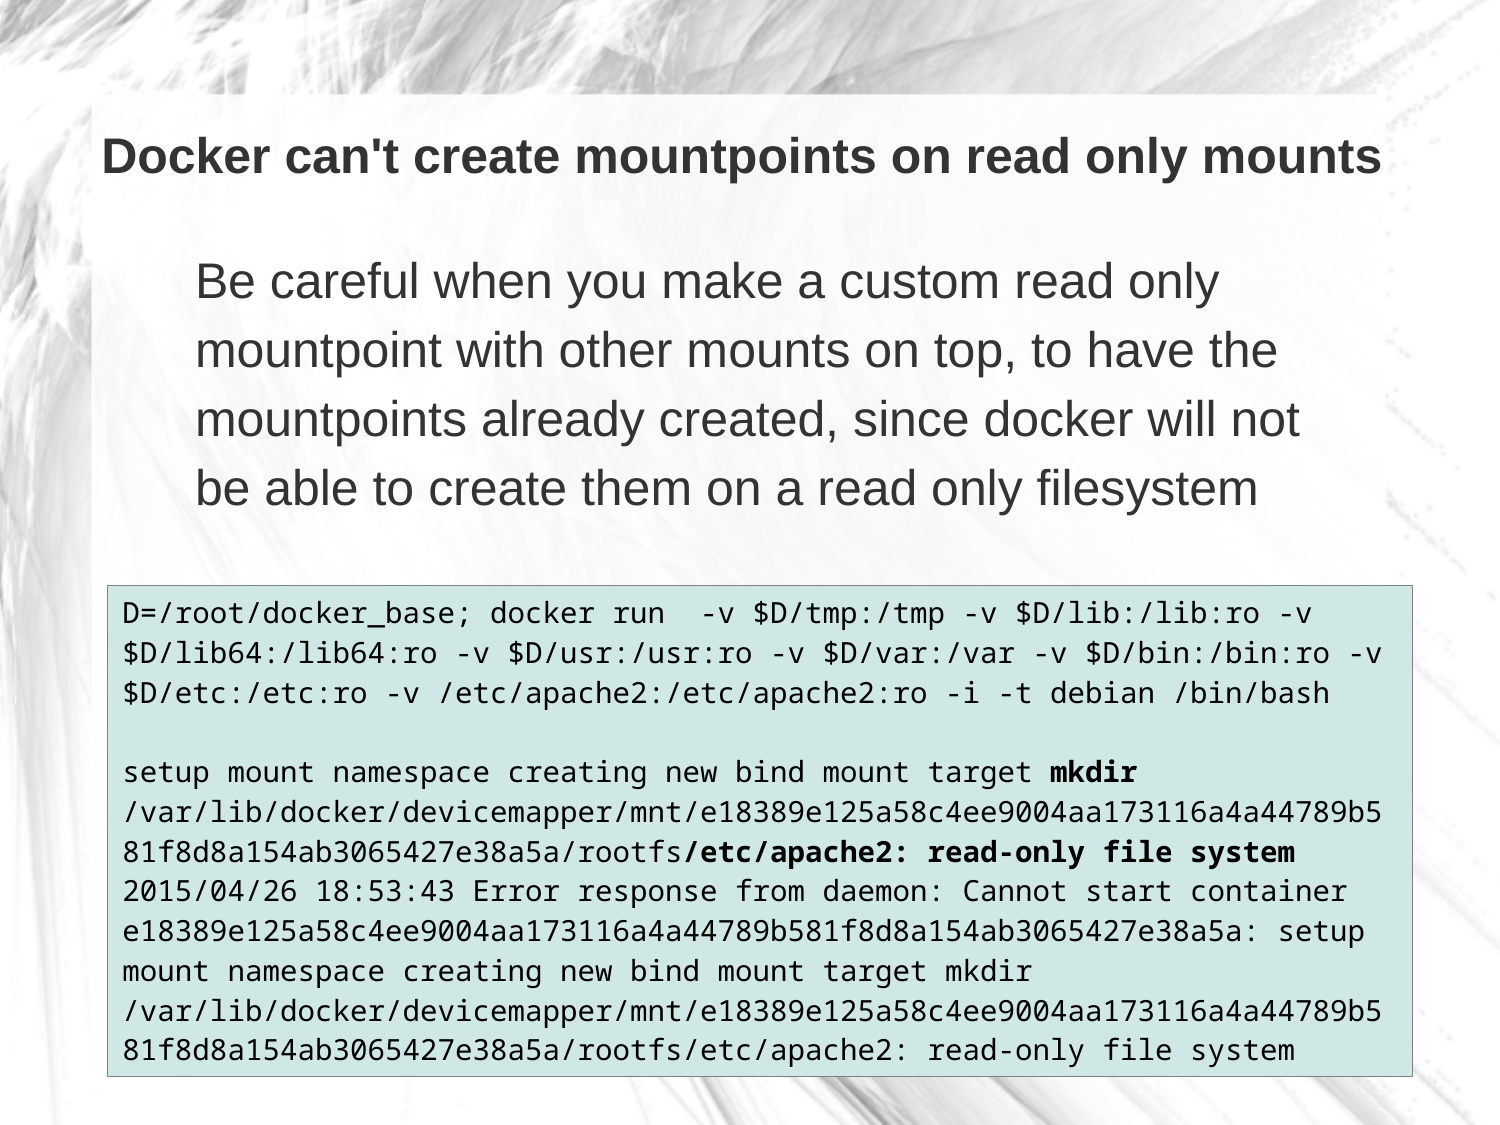

# Docker can't create mountpoints on read only mounts
Be careful when you make a custom read only mountpoint with other mounts on top, to have the mountpoints already created, since docker will not be able to create them on a read only filesystem
D=/root/docker_base; docker run -v $D/tmp:/tmp -v $D/lib:/lib:ro -v $D/lib64:/lib64:ro -v $D/usr:/usr:ro -v $D/var:/var -v $D/bin:/bin:ro -v $D/etc:/etc:ro -v /etc/apache2:/etc/apache2:ro -i -t debian /bin/bash
setup mount namespace creating new bind mount target mkdir /var/lib/docker/devicemapper/mnt/e18389e125a58c4ee9004aa173116a4a44789b581f8d8a154ab3065427e38a5a/rootfs/etc/apache2: read-only file system
2015/04/26 18:53:43 Error response from daemon: Cannot start container e18389e125a58c4ee9004aa173116a4a44789b581f8d8a154ab3065427e38a5a: setup mount namespace creating new bind mount target mkdir /var/lib/docker/devicemapper/mnt/e18389e125a58c4ee9004aa173116a4a44789b581f8d8a154ab3065427e38a5a/rootfs/etc/apache2: read-only file system